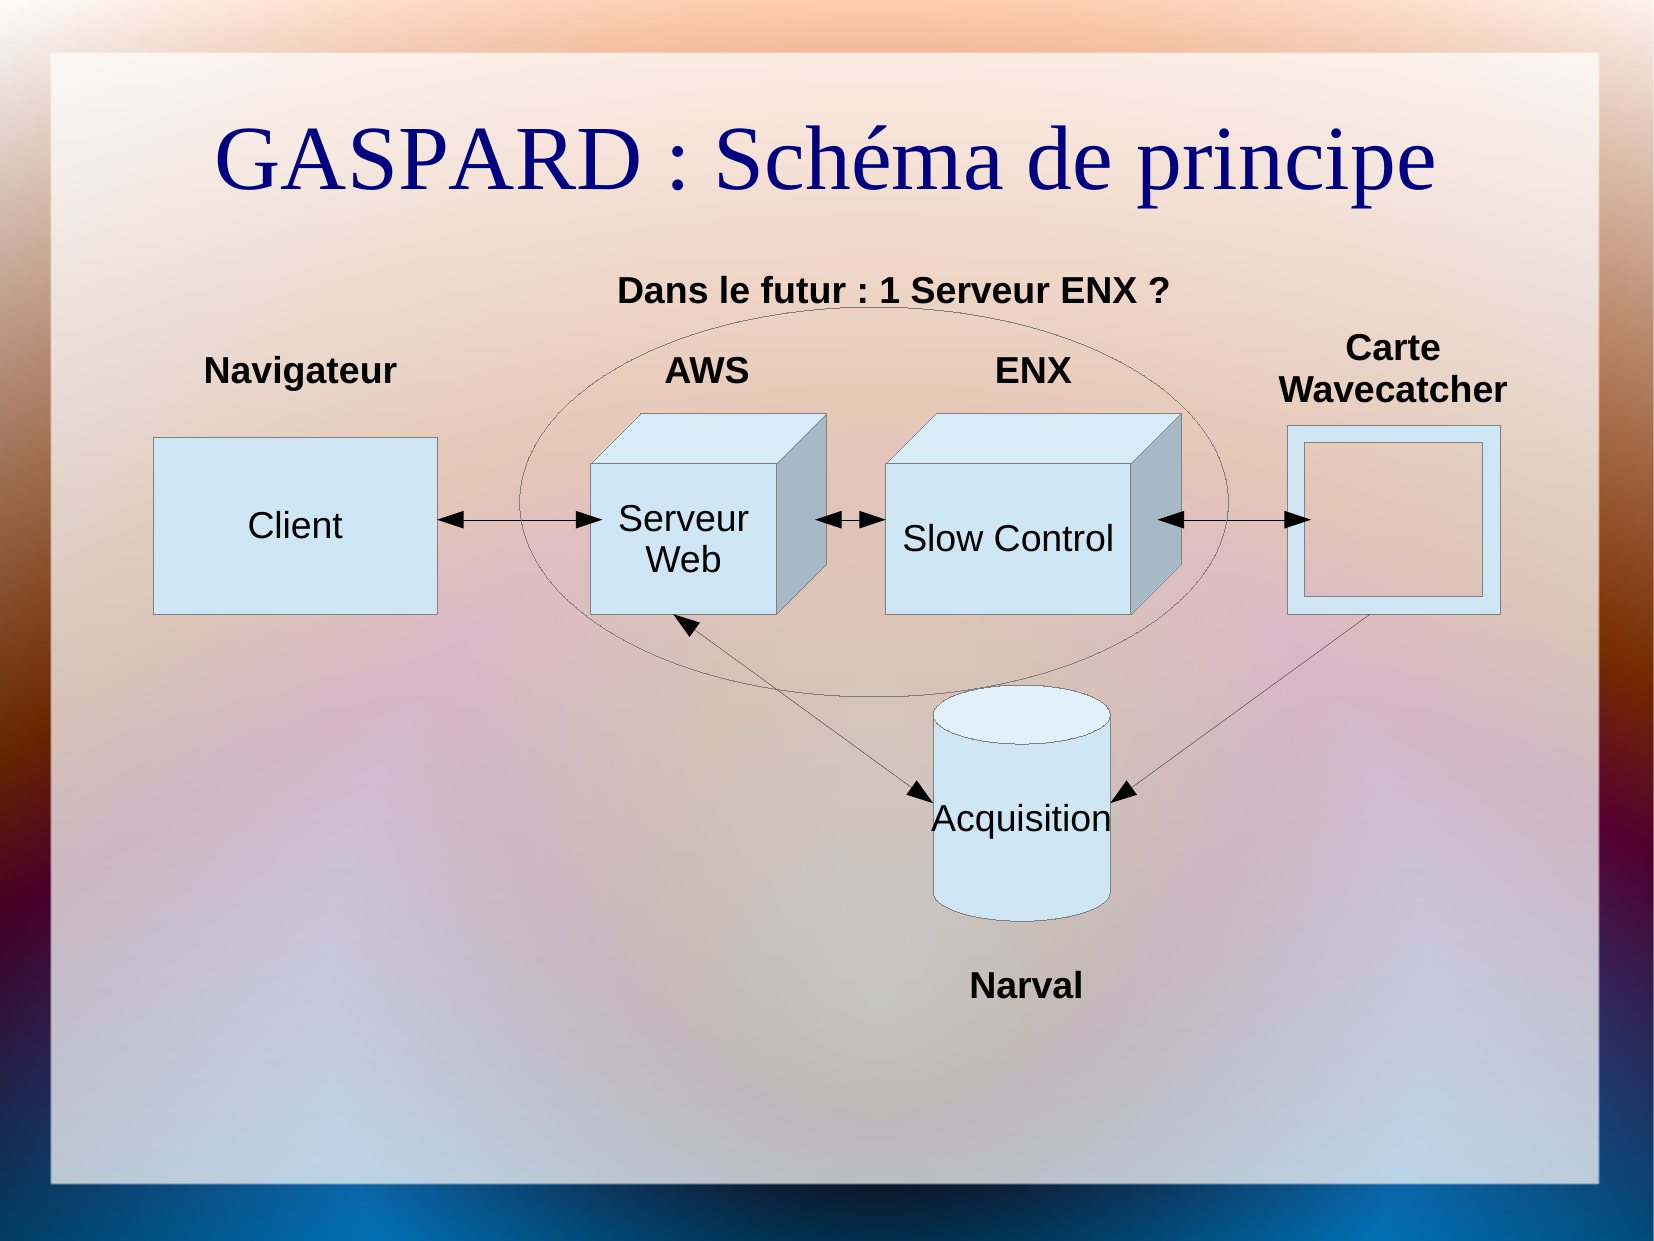

# GASPARD : Schéma de principe
Dans le futur : 1 Serveur ENX ?
Carte
Wavecatcher
Navigateur
AWS
ENX
Serveur
Web
Slow Control
Client
Acquisition
Narval